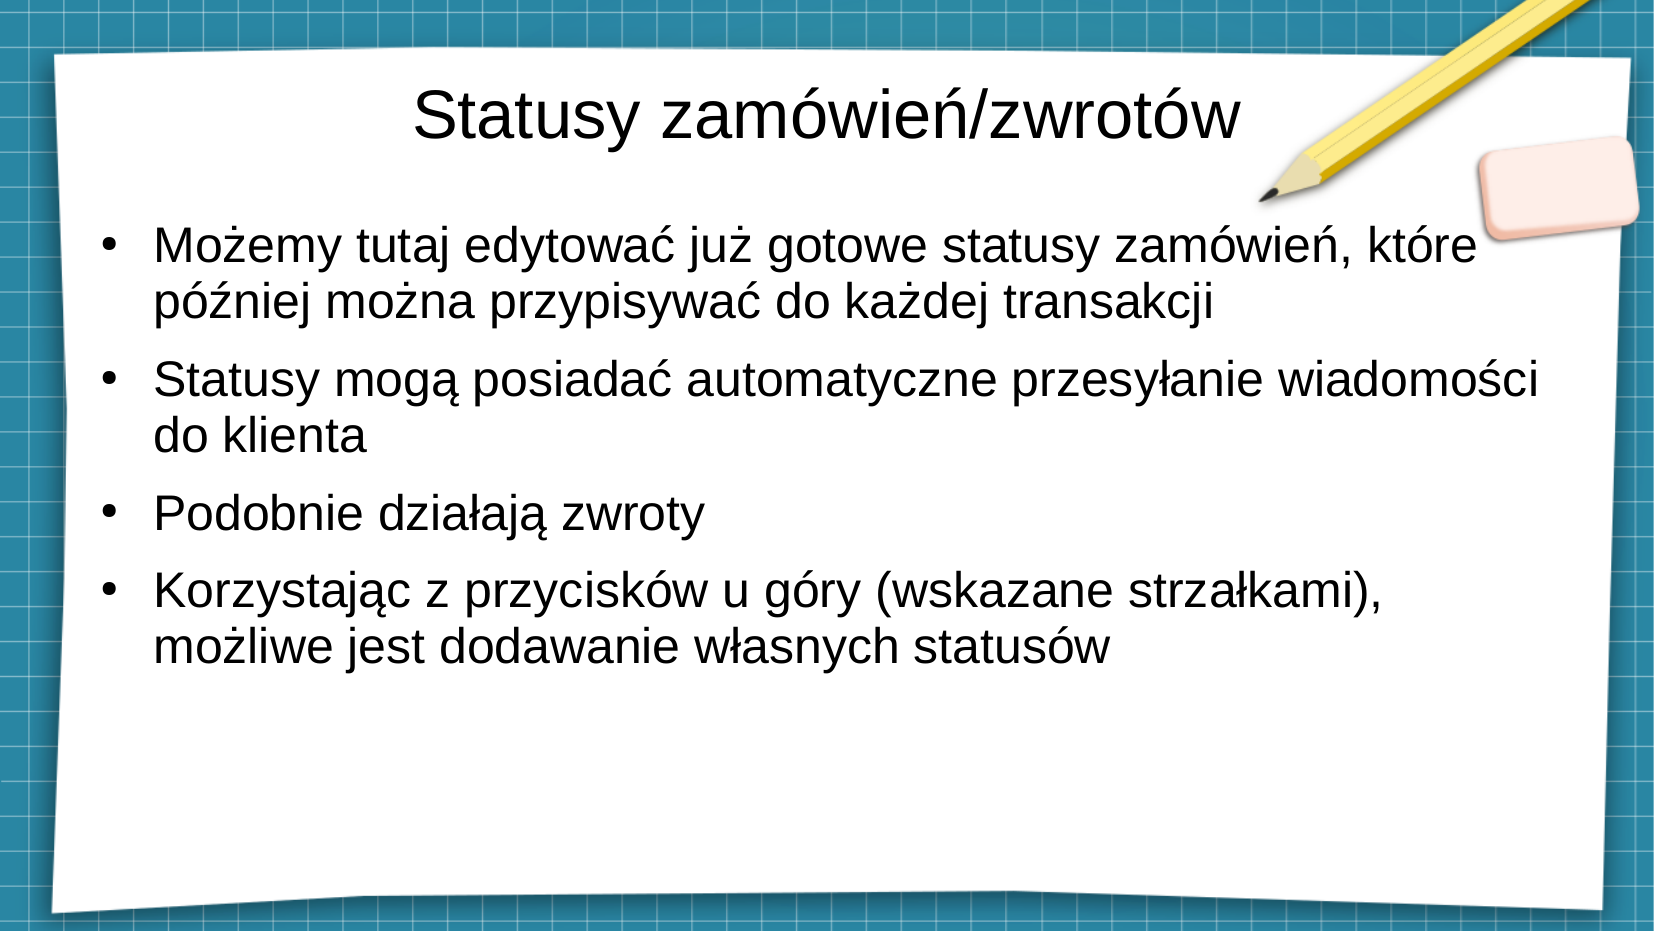

# Statusy zamówień/zwrotów
Możemy tutaj edytować już gotowe statusy zamówień, które później można przypisywać do każdej transakcji
Statusy mogą posiadać automatyczne przesyłanie wiadomości do klienta
Podobnie działają zwroty
Korzystając z przycisków u góry (wskazane strzałkami), możliwe jest dodawanie własnych statusów